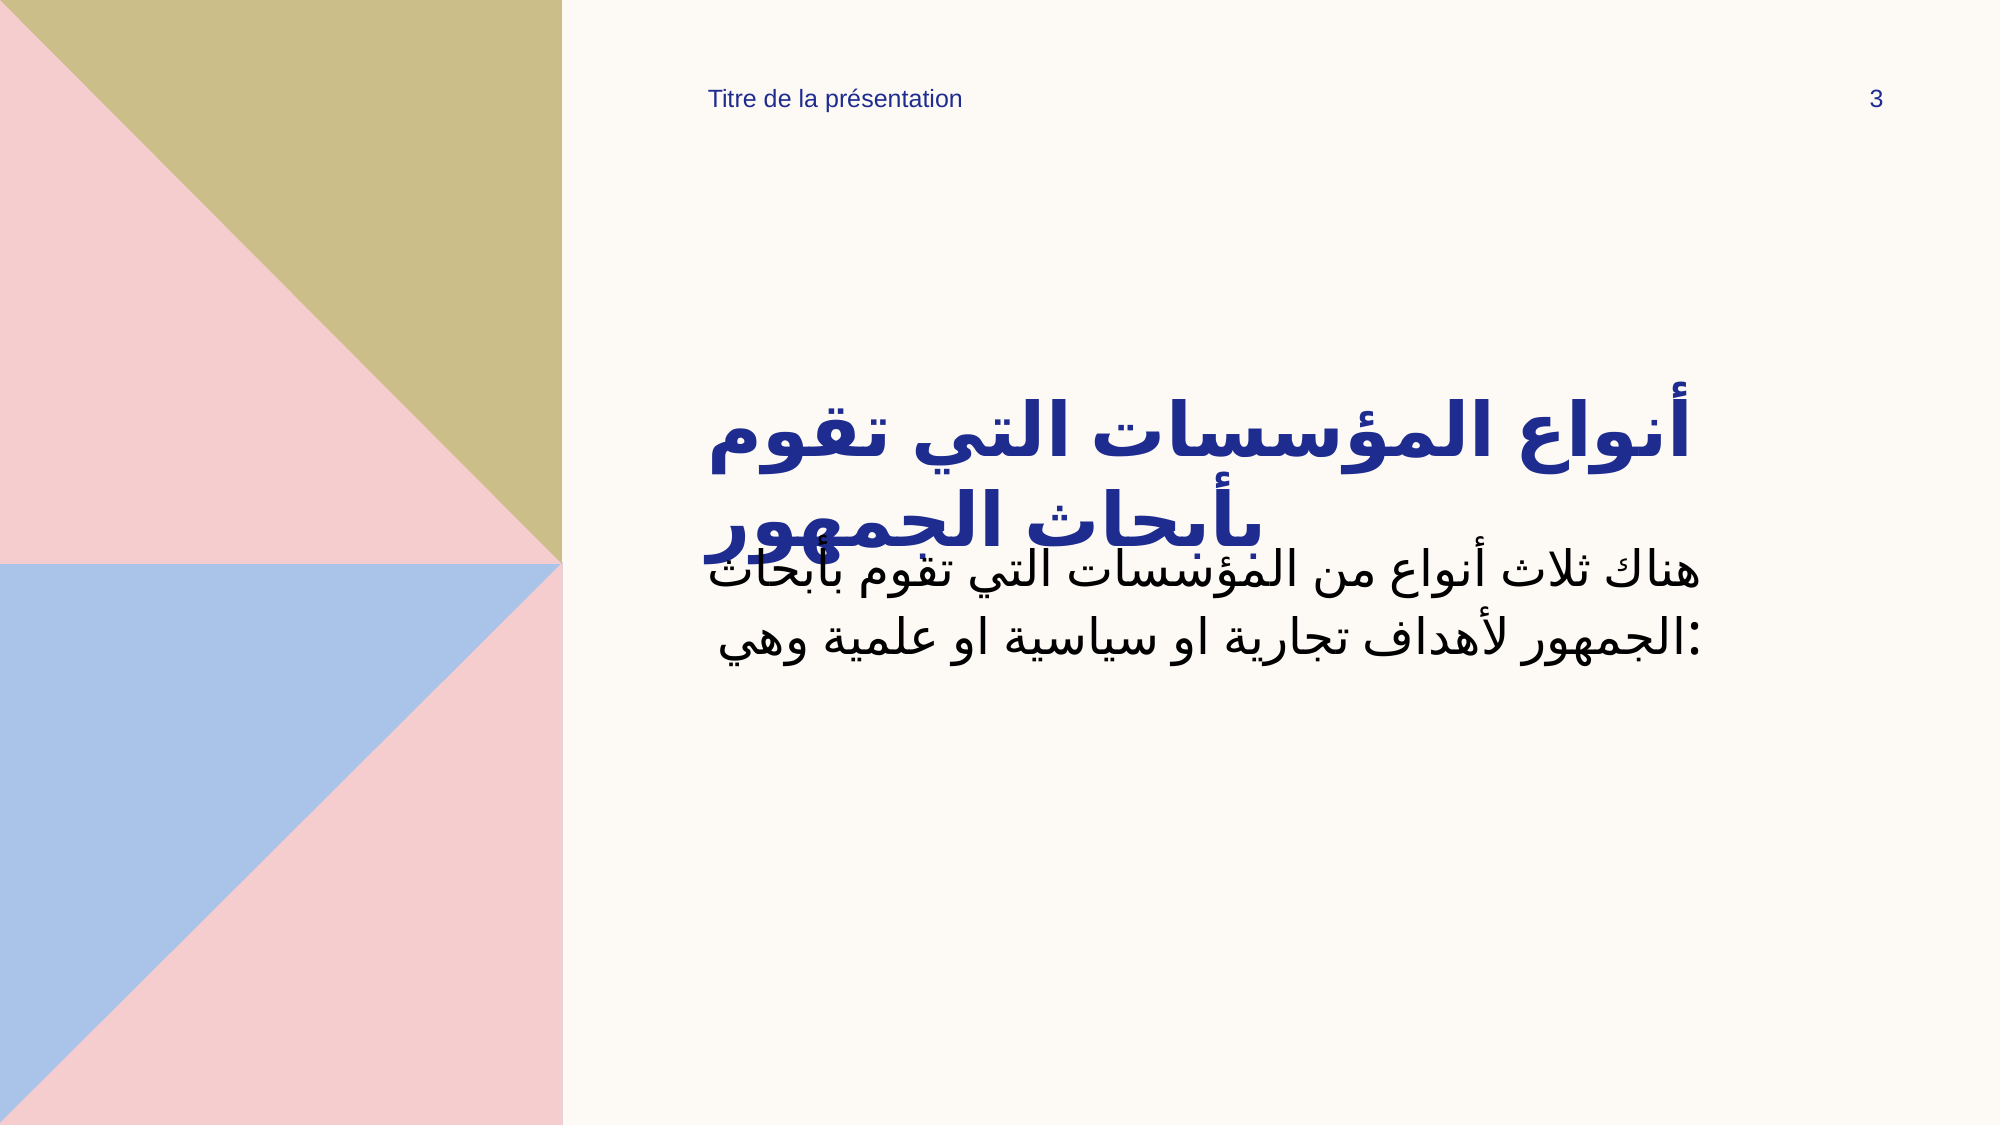

Titre de la présentation
# أنواع المؤسسات التي تقوم بأبحاث الجمهور
هناك ثلاث أنواع من المؤسسات التي تقوم بأبحاث الجمهور لأهداف تجارية او سياسية او علمية وهي: